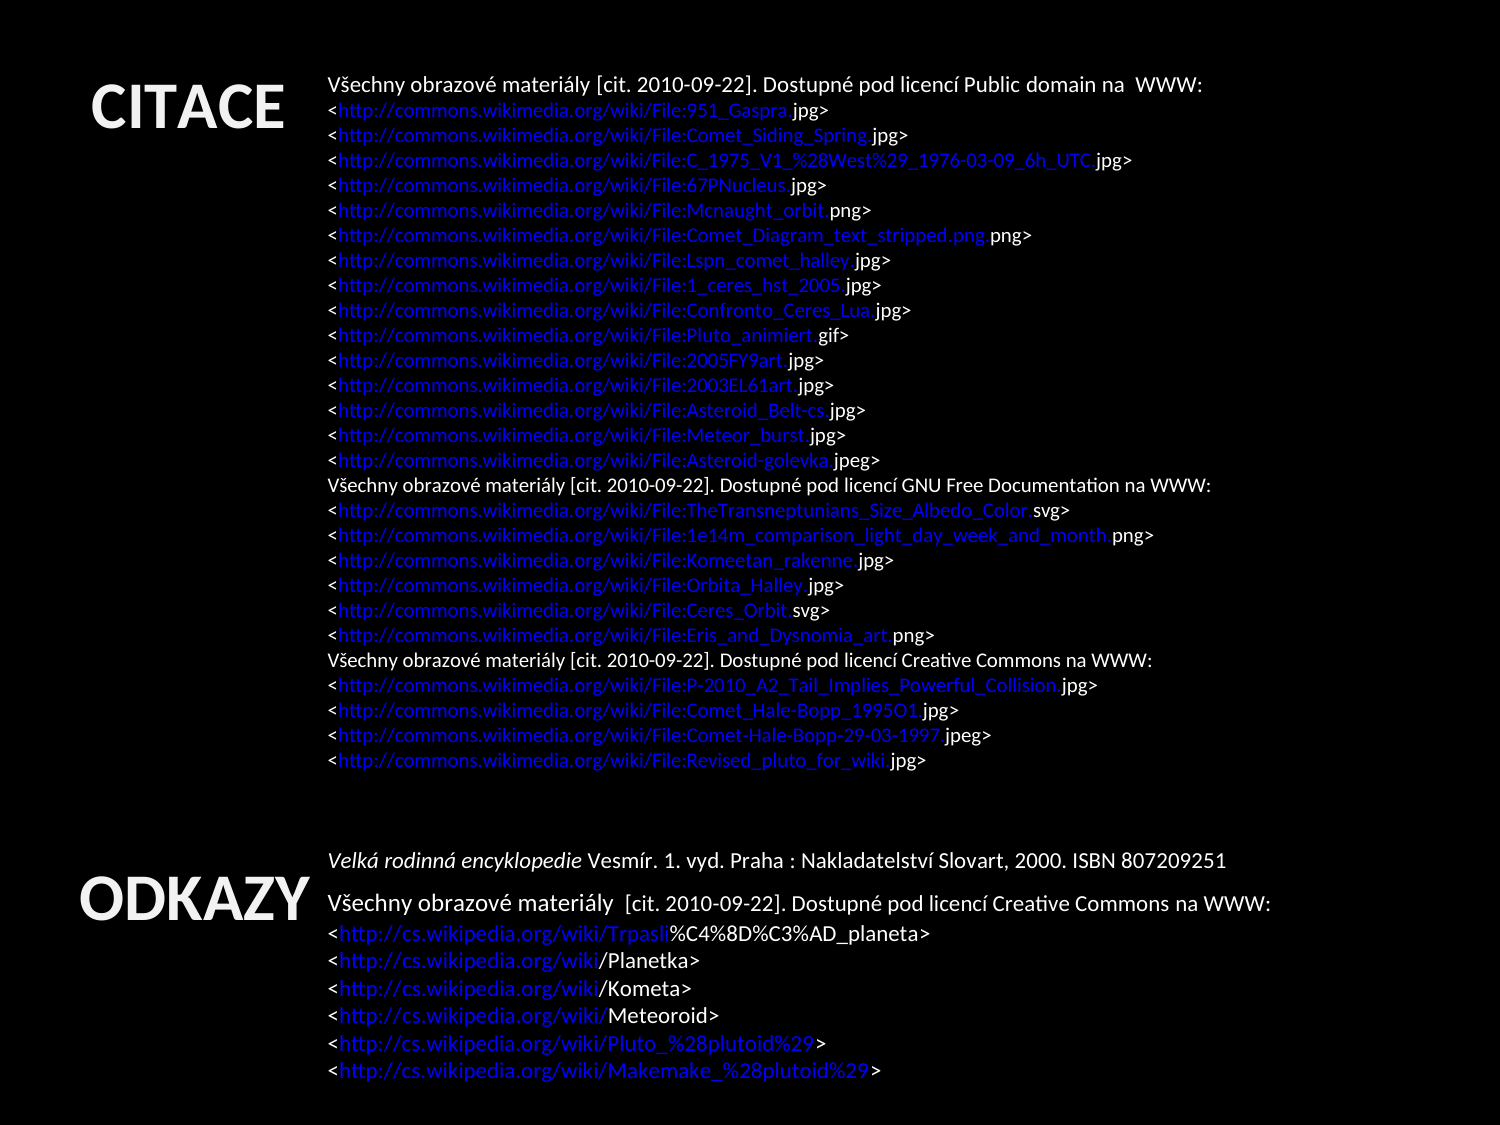

CITACE
Všechny obrazové materiály [cit. 2010-09-22]. Dostupné pod licencí Public domain na  WWW:
<http://commons.wikimedia.org/wiki/File:951_Gaspra.jpg>
<http://commons.wikimedia.org/wiki/File:Comet_Siding_Spring.jpg>
<http://commons.wikimedia.org/wiki/File:C_1975_V1_%28West%29_1976-03-09_6h_UTC.jpg>
<http://commons.wikimedia.org/wiki/File:67PNucleus.jpg>
<http://commons.wikimedia.org/wiki/File:Mcnaught_orbit.png>
<http://commons.wikimedia.org/wiki/File:Comet_Diagram_text_stripped.png.png>
<http://commons.wikimedia.org/wiki/File:Lspn_comet_halley.jpg>
<http://commons.wikimedia.org/wiki/File:1_ceres_hst_2005.jpg>
<http://commons.wikimedia.org/wiki/File:Confronto_Ceres_Lua.jpg>
<http://commons.wikimedia.org/wiki/File:Pluto_animiert.gif>
<http://commons.wikimedia.org/wiki/File:2005FY9art.jpg>
<http://commons.wikimedia.org/wiki/File:2003EL61art.jpg>
<http://commons.wikimedia.org/wiki/File:Asteroid_Belt-cs.jpg>
<http://commons.wikimedia.org/wiki/File:Meteor_burst.jpg>
<http://commons.wikimedia.org/wiki/File:Asteroid-golevka.jpeg>
Všechny obrazové materiály [cit. 2010-09-22]. Dostupné pod licencí GNU Free Documentation na WWW:
<http://commons.wikimedia.org/wiki/File:TheTransneptunians_Size_Albedo_Color.svg>
<http://commons.wikimedia.org/wiki/File:1e14m_comparison_light_day_week_and_month.png>
<http://commons.wikimedia.org/wiki/File:Komeetan_rakenne.jpg>
<http://commons.wikimedia.org/wiki/File:Orbita_Halley.jpg>
<http://commons.wikimedia.org/wiki/File:Ceres_Orbit.svg>
<http://commons.wikimedia.org/wiki/File:Eris_and_Dysnomia_art.png>
Všechny obrazové materiály [cit. 2010-09-22]. Dostupné pod licencí Creative Commons na WWW:
<http://commons.wikimedia.org/wiki/File:P-2010_A2_Tail_Implies_Powerful_Collision.jpg>
<http://commons.wikimedia.org/wiki/File:Comet_Hale-Bopp_1995O1.jpg>
<http://commons.wikimedia.org/wiki/File:Comet-Hale-Bopp-29-03-1997.jpeg>
<http://commons.wikimedia.org/wiki/File:Revised_pluto_for_wiki.jpg>
Velká rodinná encyklopedie Vesmír. 1. vyd. Praha : Nakladatelství Slovart, 2000. ISBN 807209251
Všechny obrazové materiály [cit. 2010-09-22]. Dostupné pod licencí Creative Commons na WWW:
<http://cs.wikipedia.org/wiki/Trpasli%C4%8D%C3%AD_planeta>
<http://cs.wikipedia.org/wiki/Planetka>
<http://cs.wikipedia.org/wiki/Kometa>
<http://cs.wikipedia.org/wiki/Meteoroid>
<http://cs.wikipedia.org/wiki/Pluto_%28plutoid%29>
<http://cs.wikipedia.org/wiki/Makemake_%28plutoid%29>
ODKAZY